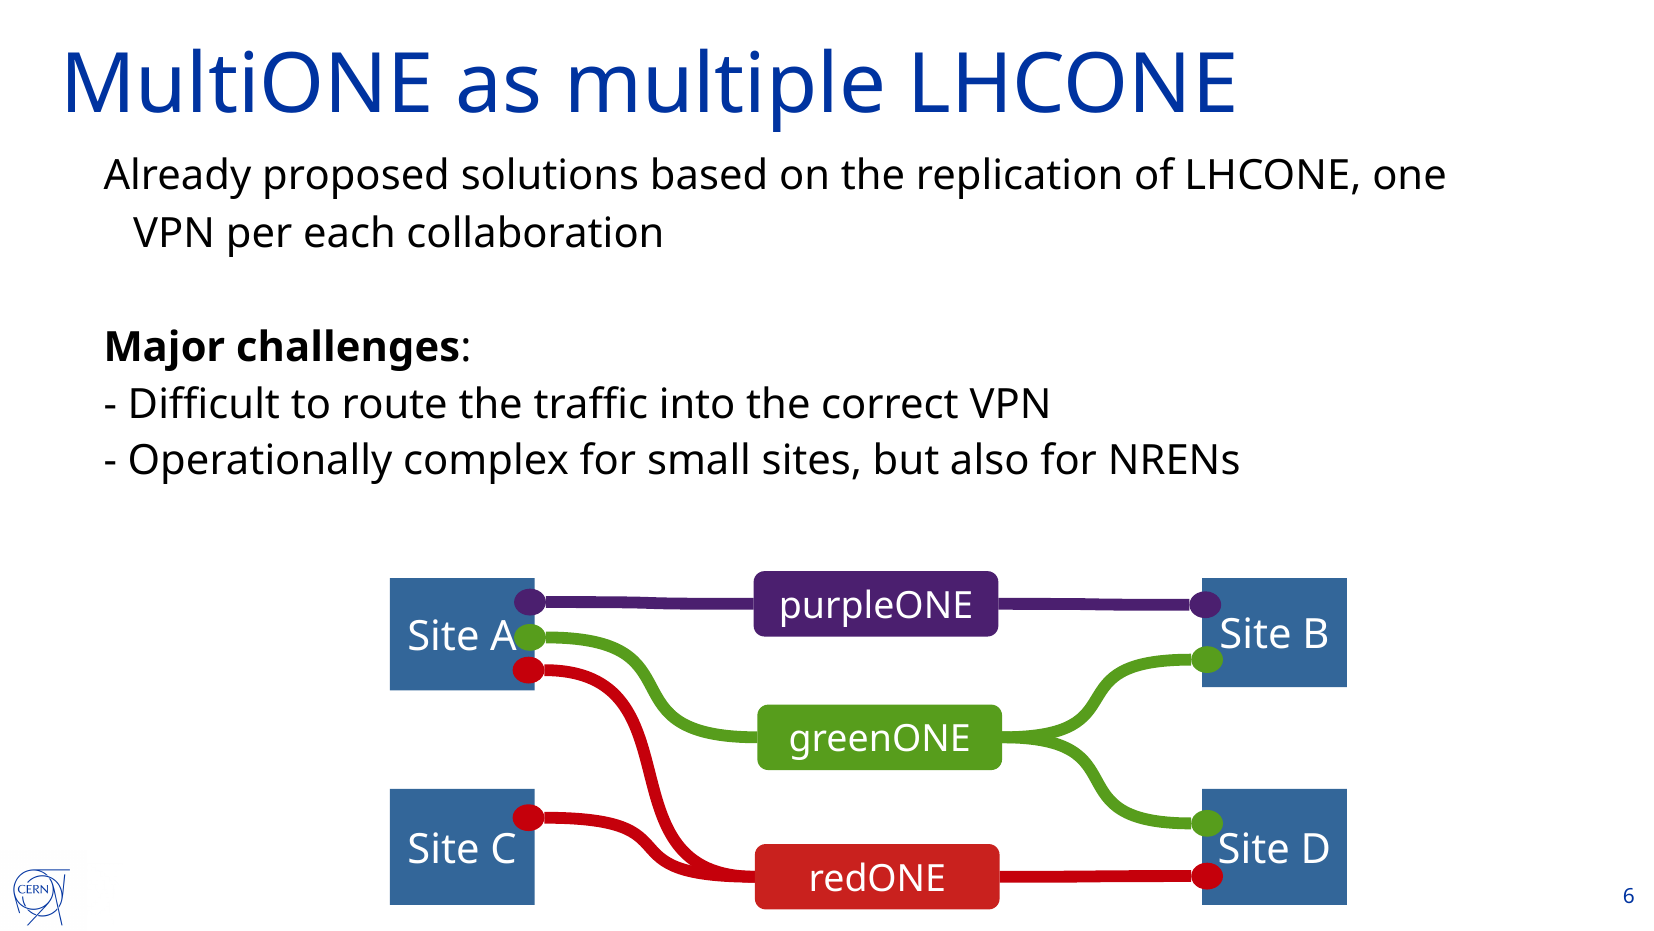

# MultiONE as multiple LHCONE
Already proposed solutions based on the replication of LHCONE, one VPN per each collaboration
Major challenges:
- Difficult to route the traffic into the correct VPN
- Operationally complex for small sites, but also for NRENs
purpleONE
Site A
Site B
greenONE
Site C
Site D
redONE